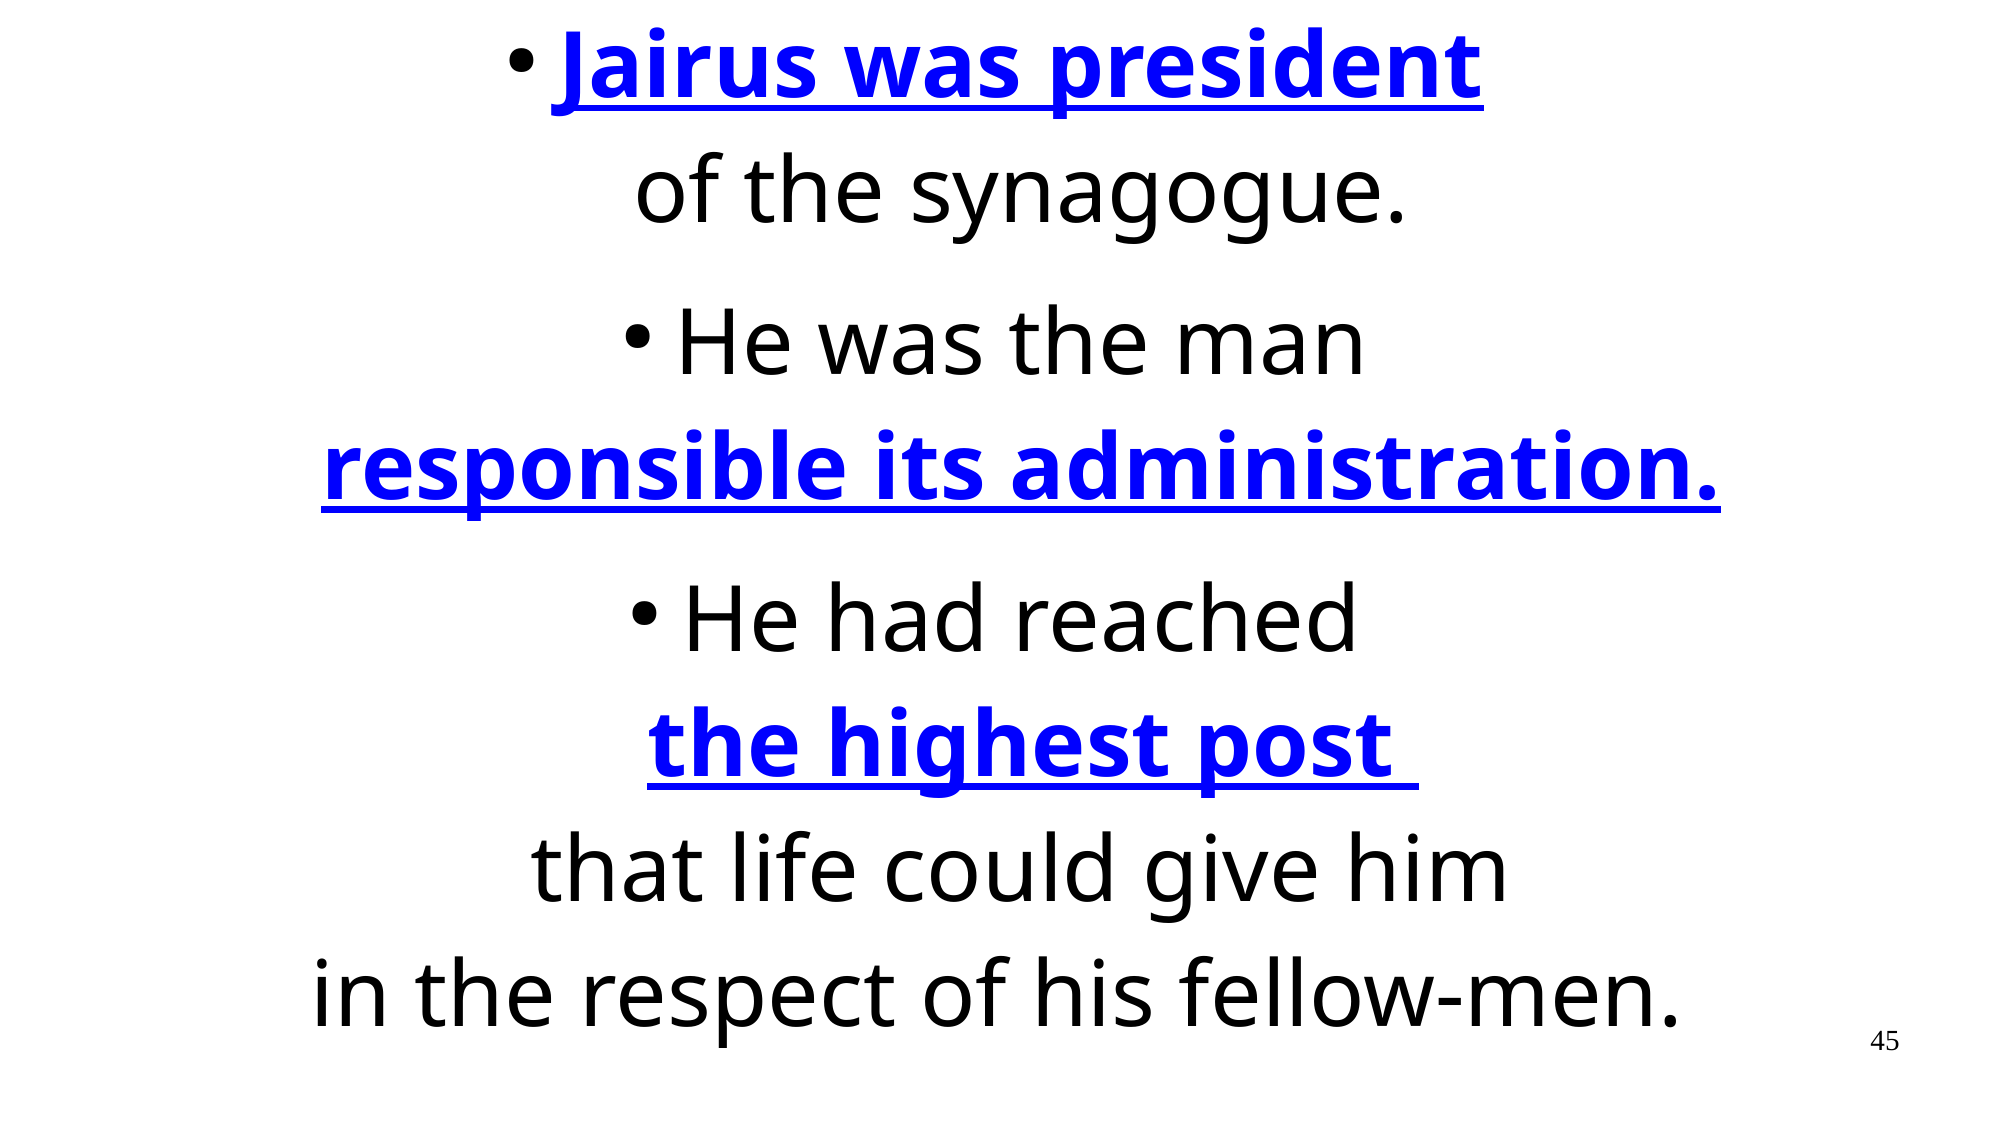

# Jairus was president of the synagogue.
He was the man
responsible its administration.
He had reached
the highest post
that life could give him
in the respect of his fellow-men.
45